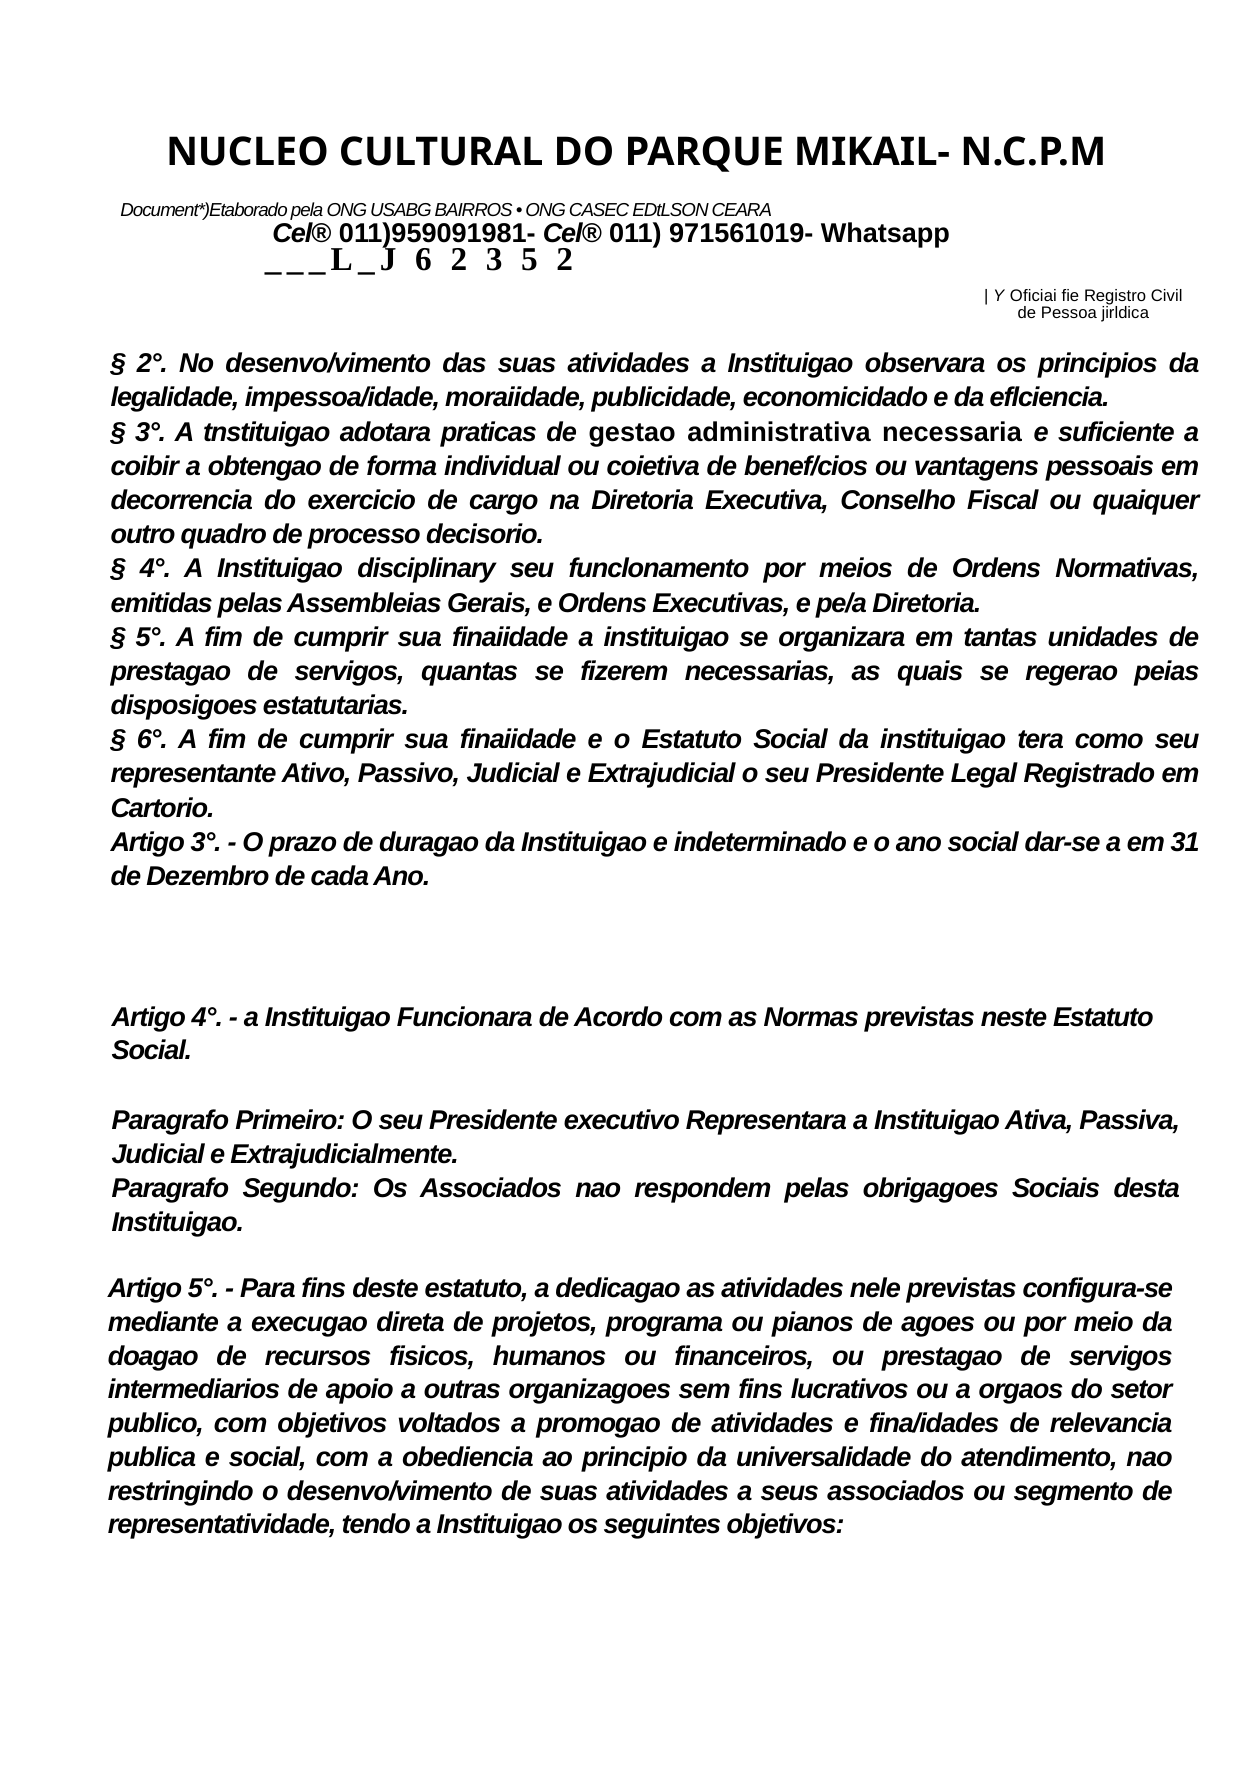

NUCLEO CULTURAL DO PARQUE MIKAIL- N.C.P.M
Document*)Etaborado pela ONG USABG BAIRROS • ONG CASEC EDtLSON CEARA
Cel® 011)959091981- Cel® 011) 971561019- Whatsapp
___L_J 6 2 3 5 2
| Y Oficiai fie Registro Civil de Pessoa jirldica
§ 2°. No desenvo/vimento das suas atividades a Instituigao observara os principios da legalidade, impessoa/idade, moraiidade, publicidade, economicidado e da eflciencia.
§ 3°. A tnstituigao adotara praticas de gestao administrativa necessaria e suficiente a coibir a obtengao de forma individual ou coietiva de benef/cios ou vantagens pessoais em decorrencia do exercicio de cargo na Diretoria Executiva, Conselho Fiscal ou quaiquer outro quadro de processo decisorio.
§ 4°. A Instituigao disciplinary seu funclonamento por meios de Ordens Normativas, emitidas pelas Assembleias Gerais, e Ordens Executivas, e pe/a Diretoria.
§ 5°. A fim de cumprir sua finaiidade a instituigao se organizara em tantas unidades de prestagao de servigos, quantas se fizerem necessarias, as quais se regerao peias disposigoes estatutarias.
§ 6°. A fim de cumprir sua finaiidade e o Estatuto Social da instituigao tera como seu representante Ativo, Passivo, Judicial e Extrajudicial o seu Presidente Legal Registrado em Cartorio.
Artigo 3°. - O prazo de duragao da Instituigao e indeterminado e o ano social dar-se a em 31 de Dezembro de cada Ano.
Artigo 4°. - a Instituigao Funcionara de Acordo com as Normas previstas neste Estatuto Social.
Paragrafo Primeiro: O seu Presidente executivo Representara a Instituigao Ativa, Passiva, Judicial e Extrajudicialmente.
Paragrafo Segundo: Os Associados nao respondem pelas obrigagoes Sociais desta Instituigao.
Artigo 5°. - Para fins deste estatuto, a dedicagao as atividades nele previstas configura-se mediante a execugao direta de projetos, programa ou pianos de agoes ou por meio da doagao de recursos fisicos, humanos ou financeiros, ou prestagao de servigos intermediarios de apoio a outras organizagoes sem fins lucrativos ou a orgaos do setor publico, com objetivos voltados a promogao de atividades e fina/idades de relevancia publica e social, com a obediencia ao principio da universalidade do atendimento, nao restringindo o desenvo/vimento de suas atividades a seus associados ou segmento de representatividade, tendo a Instituigao os seguintes objetivos: